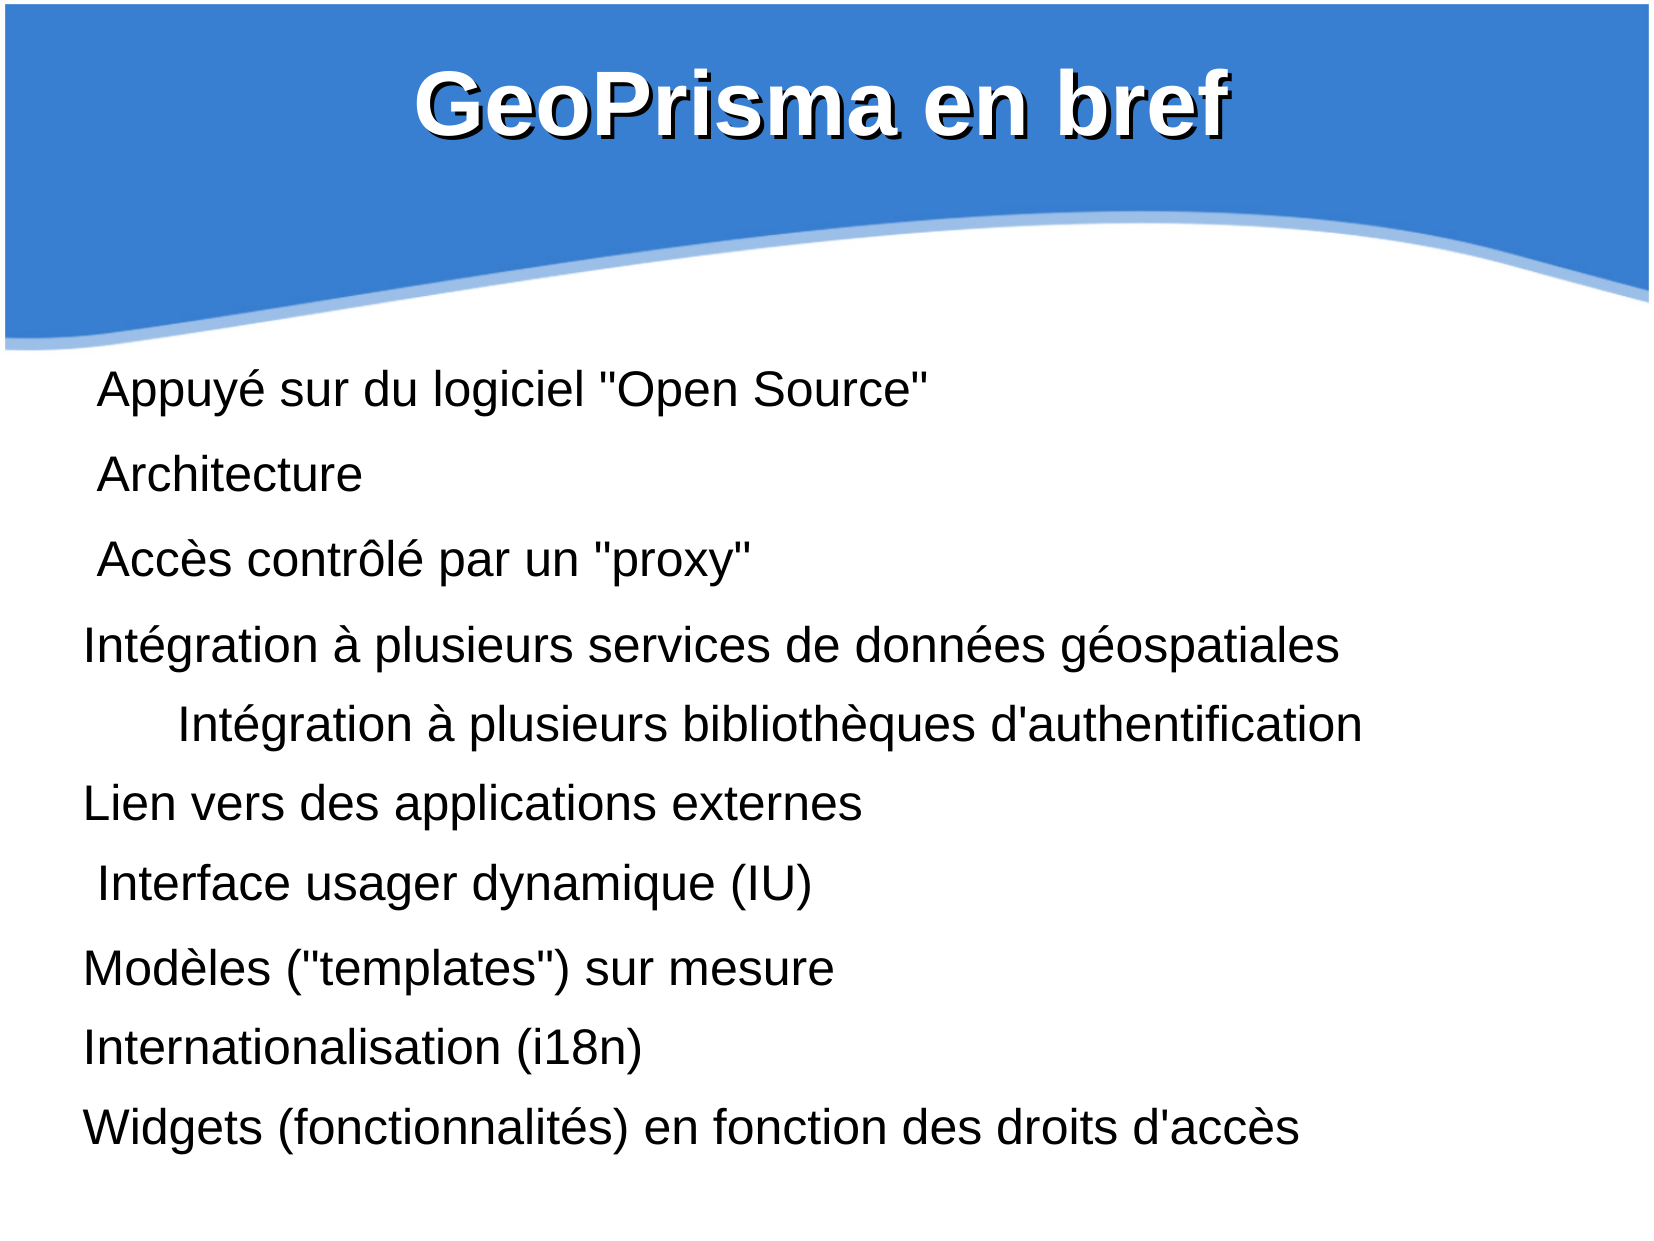

# GeoPrisma en bref
 Appuyé sur du logiciel "Open Source"
 Architecture
 Accès contrôlé par un "proxy"
Intégration à plusieurs services de données géospatiales
Intégration à plusieurs bibliothèques d'authentification
Lien vers des applications externes
 Interface usager dynamique (IU)
Modèles ("templates") sur mesure
Internationalisation (i18n)
Widgets (fonctionnalités) en fonction des droits d'accès